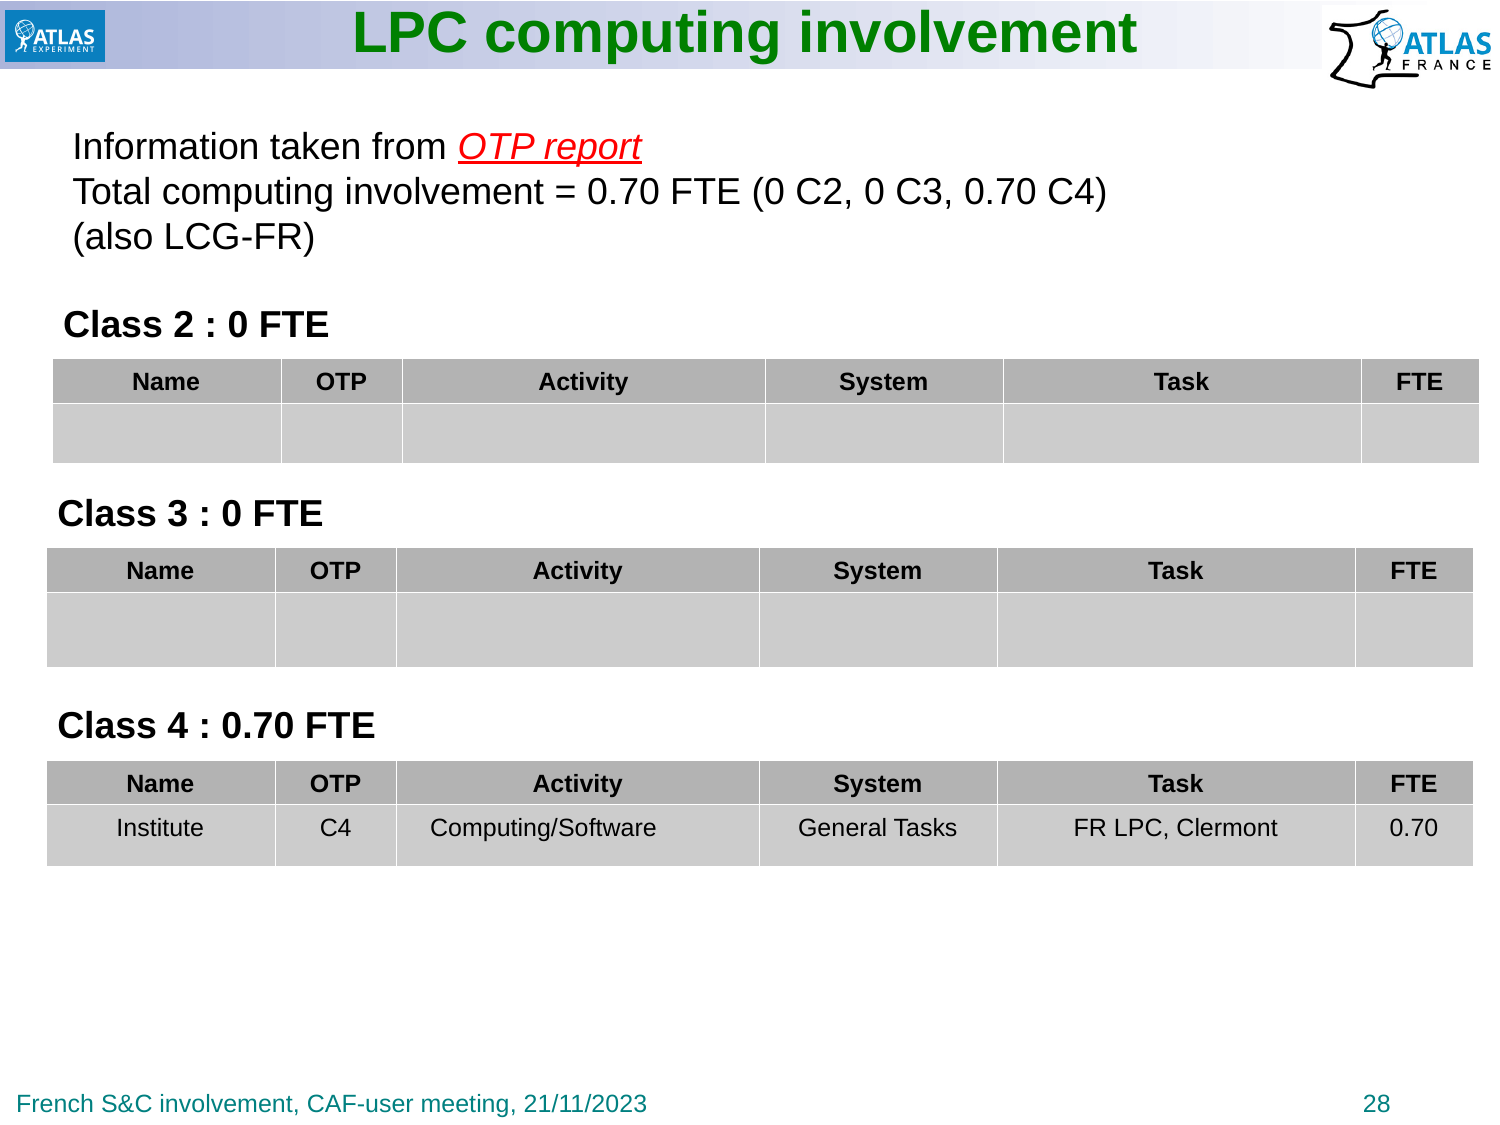

LPC computing involvement
Information taken from OTP report
Total computing involvement = 0.70 FTE (0 C2, 0 C3, 0.70 C4)
(also LCG-FR)
Class 2 : 0 FTE
| Name | OTP | Activity | System | Task | FTE |
| --- | --- | --- | --- | --- | --- |
| | | | | | |
Class 3 : 0 FTE
| Name | OTP | Activity | System | Task | FTE |
| --- | --- | --- | --- | --- | --- |
| | | | | | |
Class 4 : 0.70 FTE
| Name | OTP | Activity | System | Task | FTE |
| --- | --- | --- | --- | --- | --- |
| Institute | C4 | Computing/Software | General Tasks | FR LPC, Clermont | 0.70 |